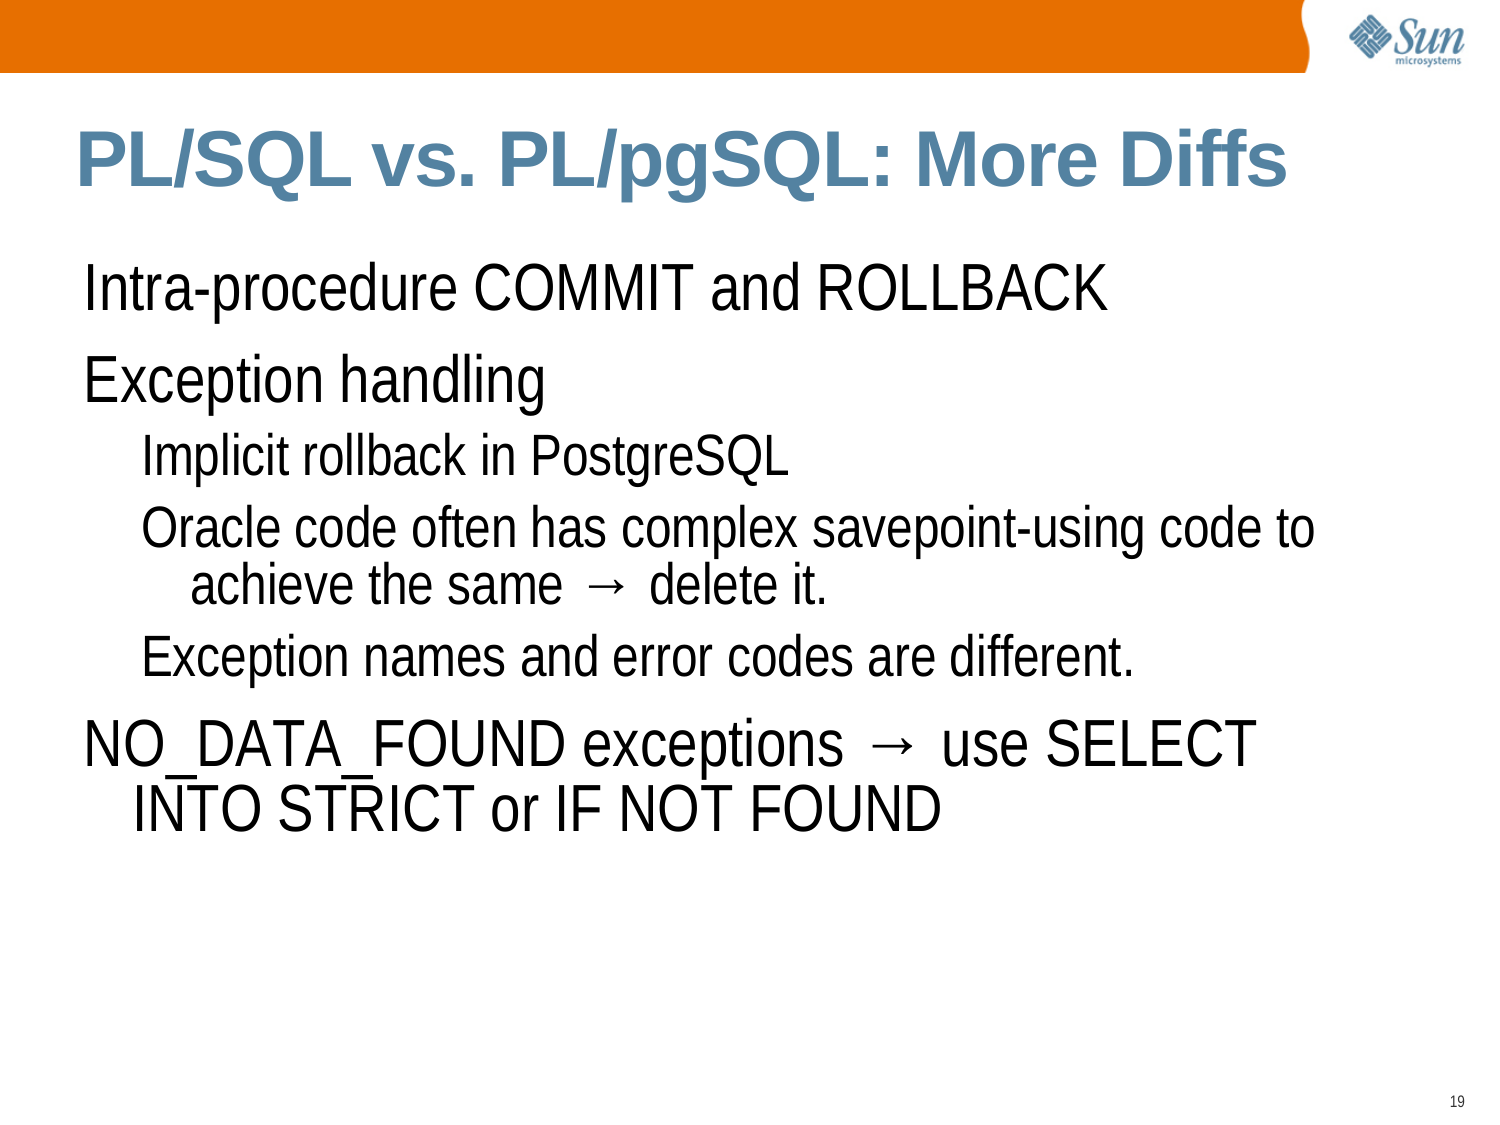

# PL/SQL vs. PL/pgSQL: More Diffs
Intra-procedure COMMIT and ROLLBACK
Exception handling
Implicit rollback in PostgreSQL
Oracle code often has complex savepoint-using code to achieve the same → delete it.
Exception names and error codes are different.
NO_DATA_FOUND exceptions → use SELECT INTO STRICT or IF NOT FOUND